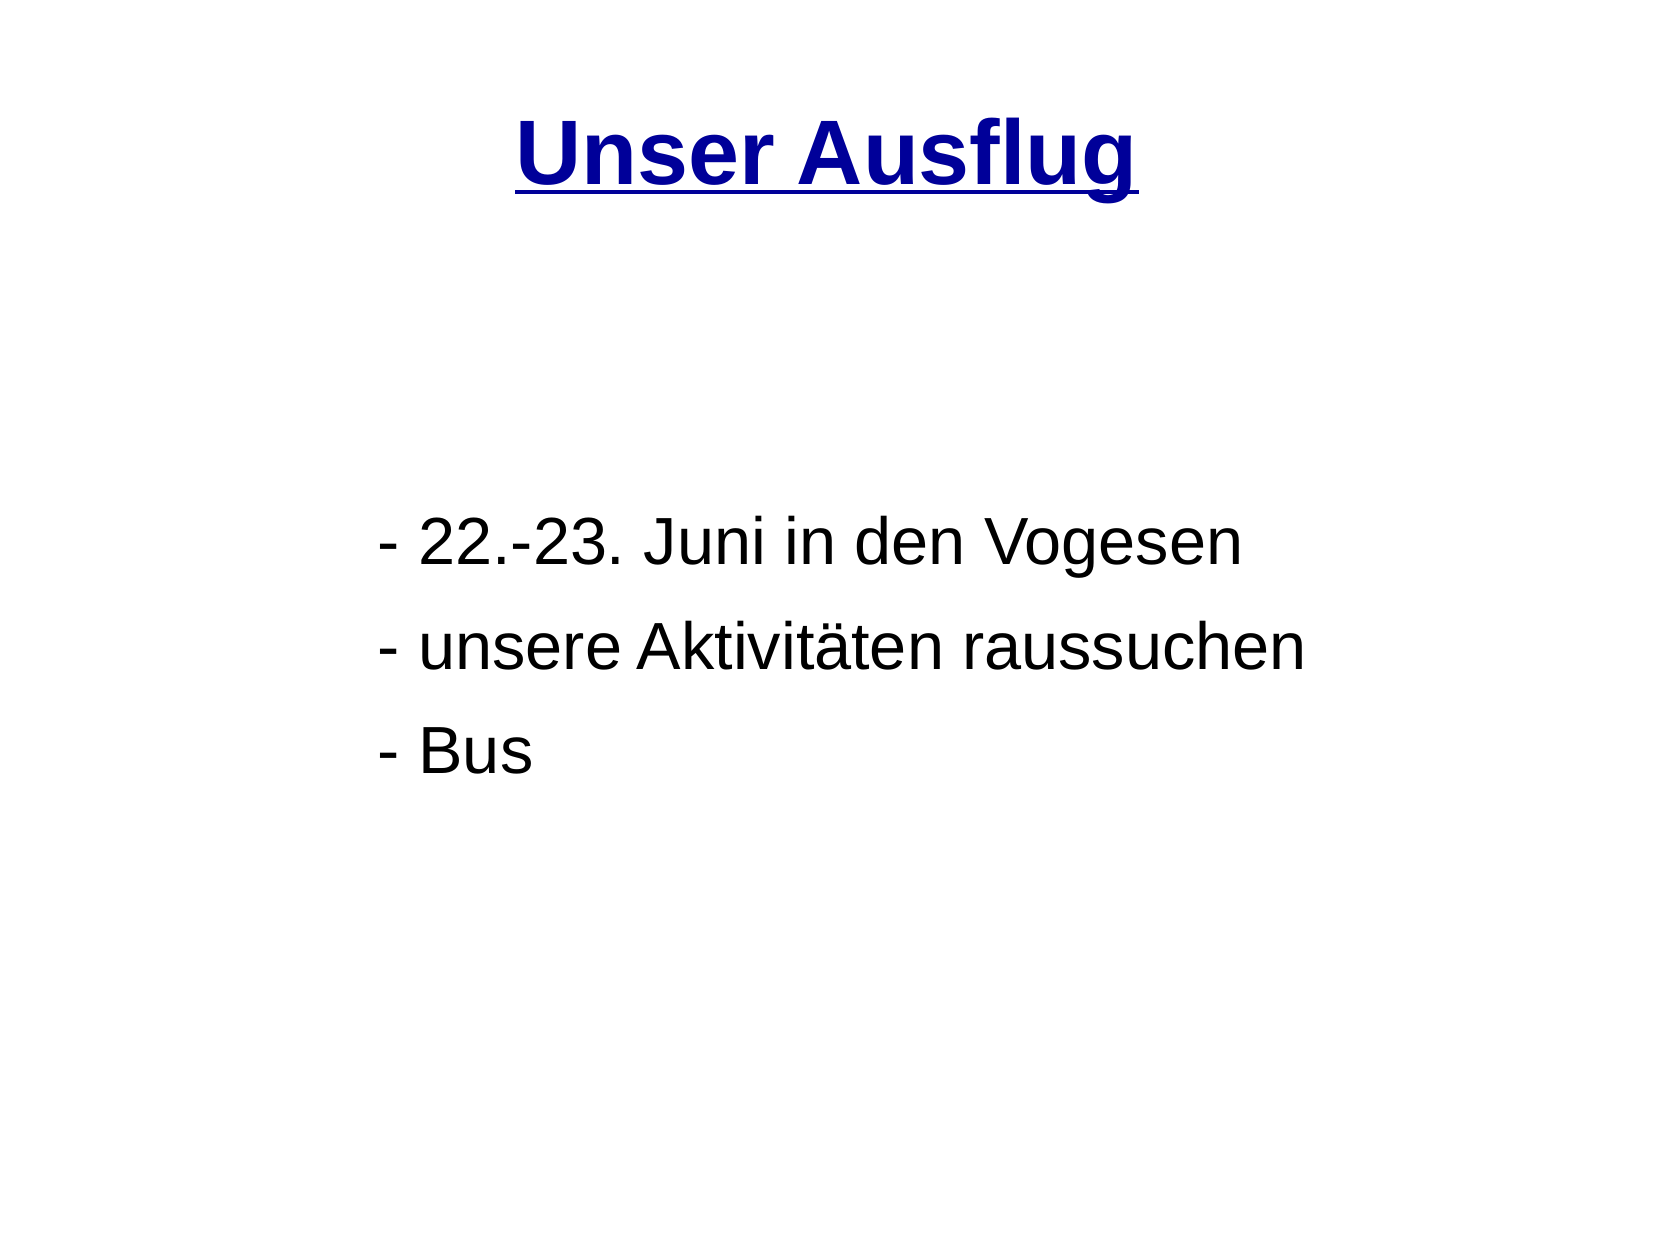

# Unser Ausflug
- 22.-23. Juni in den Vogesen
- unsere Aktivitäten raussuchen
- Bus